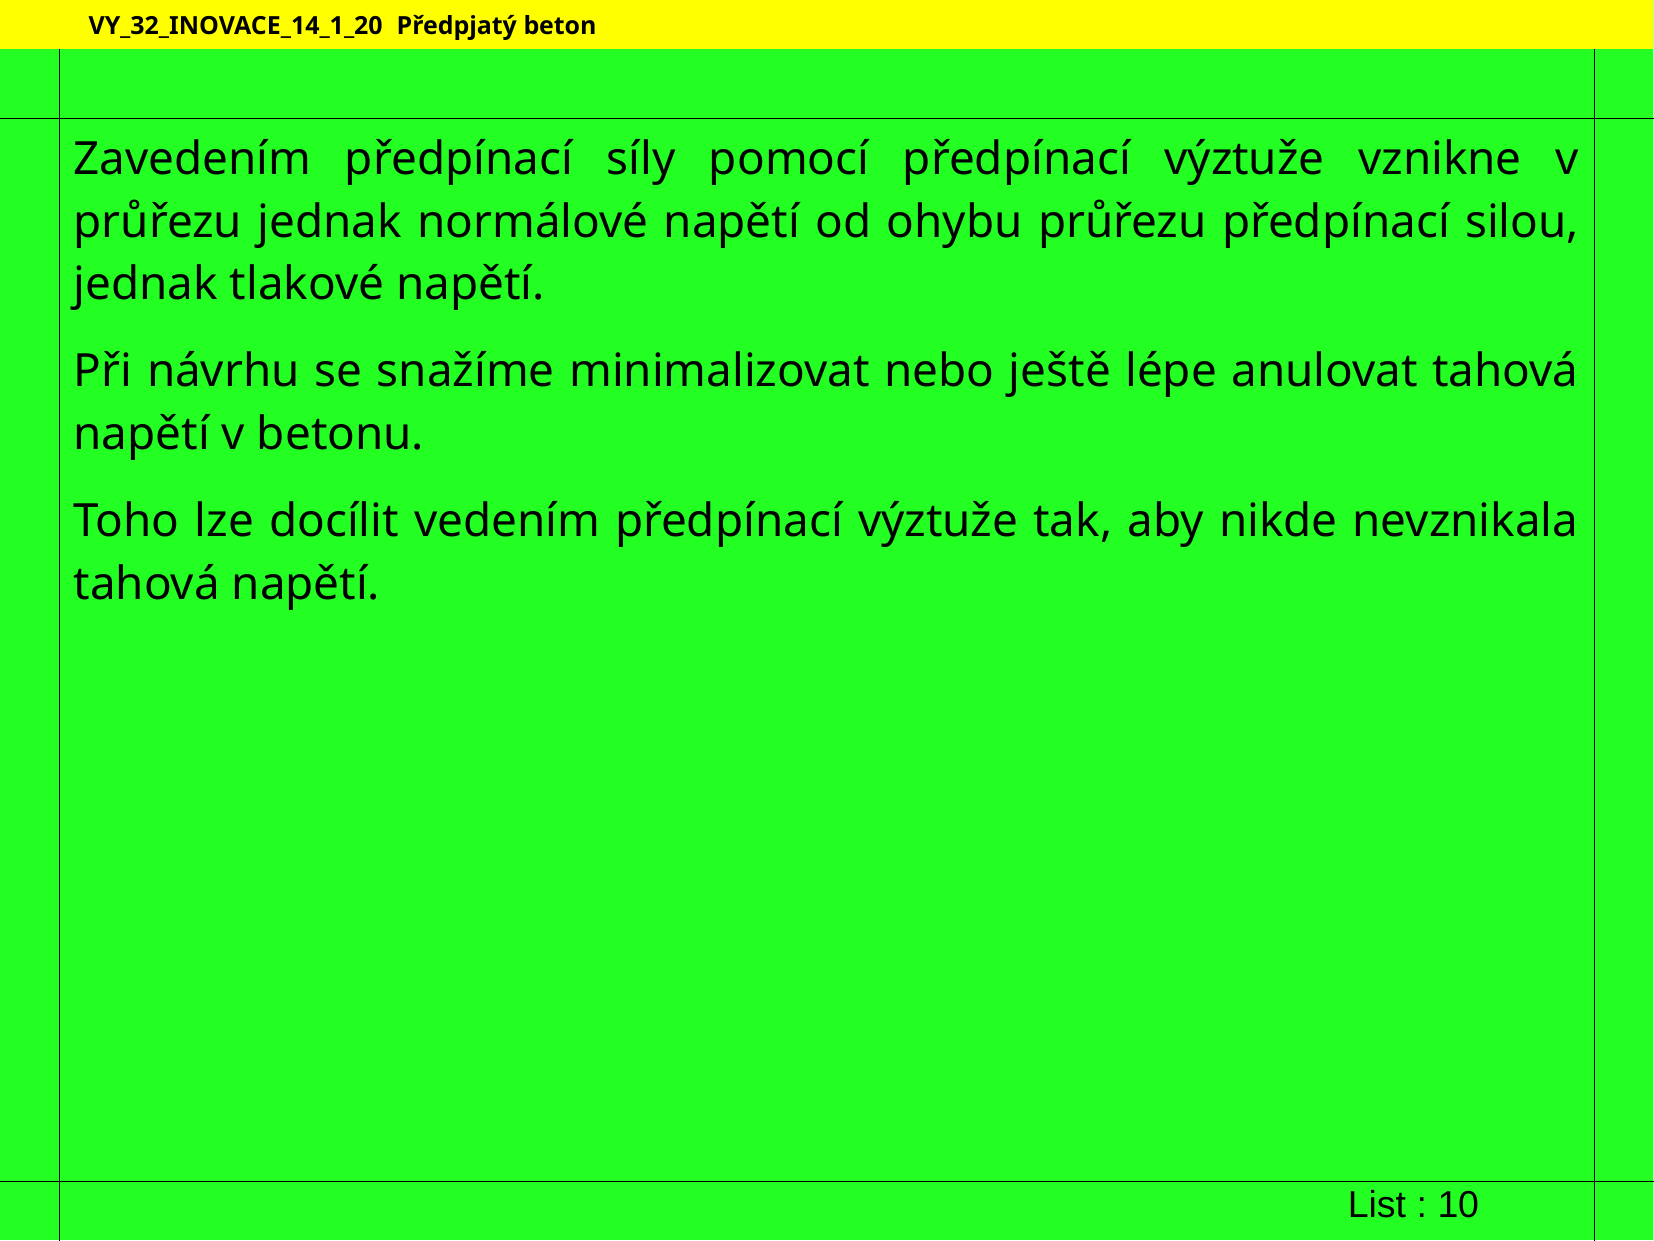

VY_32_INOVACE_14_1_20 Předpjatý beton
Zavedením předpínací síly pomocí předpínací výztuže vznikne v průřezu jednak normálové napětí od ohybu průřezu předpínací silou, jednak tlakové napětí.
Při návrhu se snažíme minimalizovat nebo ještě lépe anulovat tahová napětí v betonu.
Toho lze docílit vedením předpínací výztuže tak, aby nikde nevznikala tahová napětí.
List :